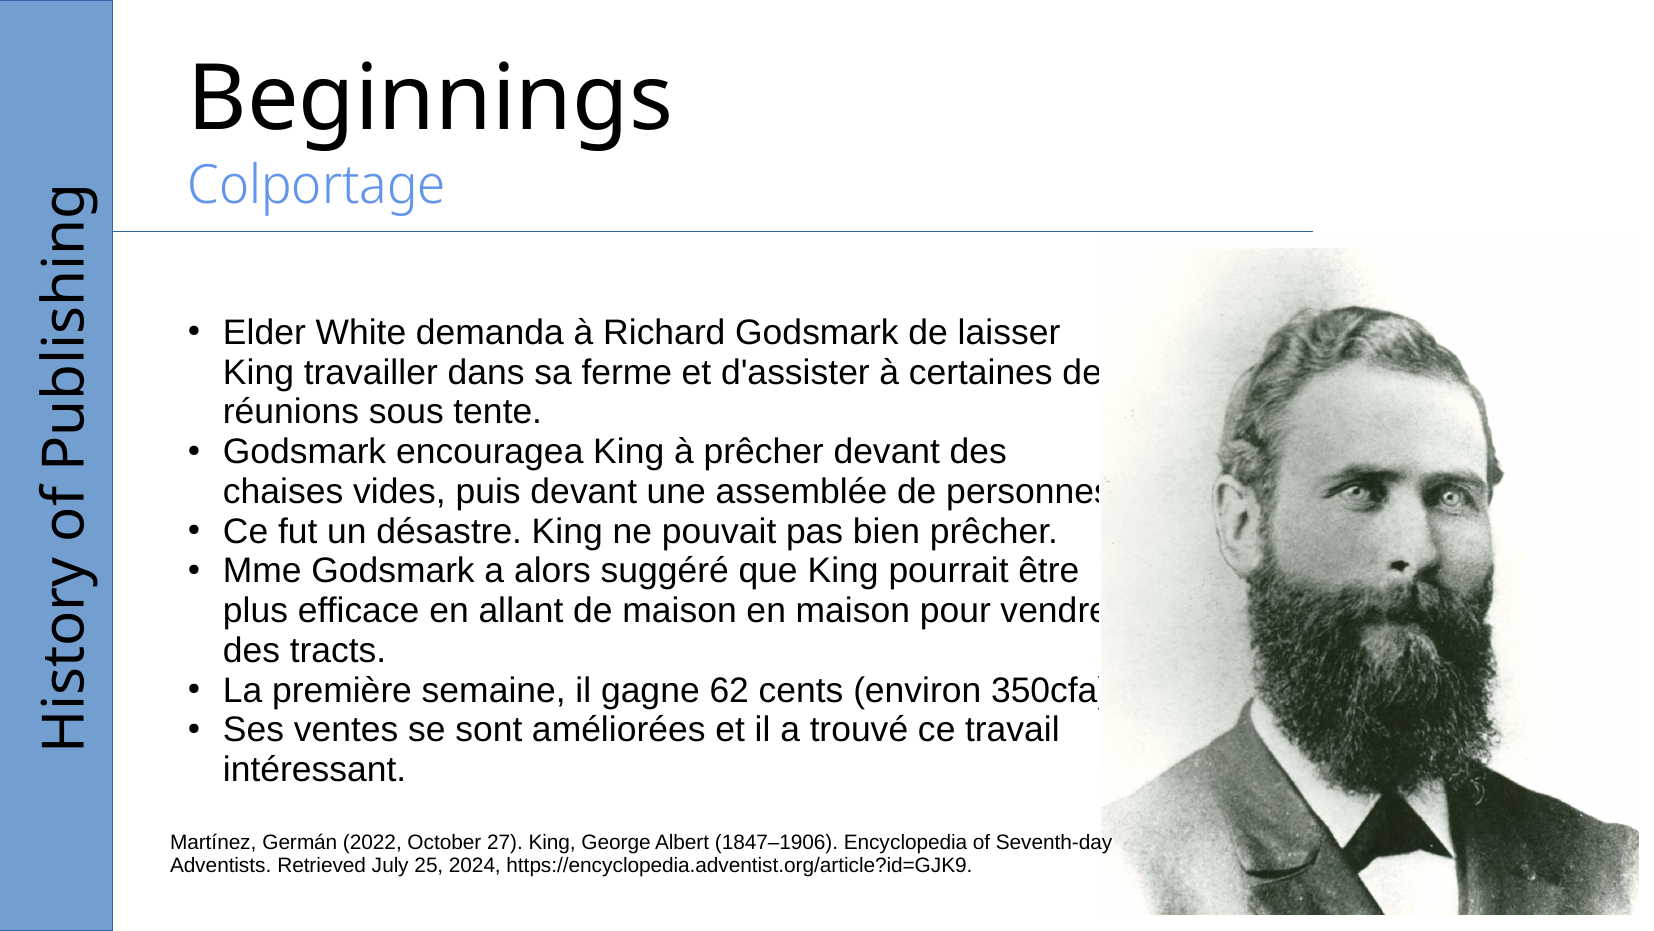

# Beginnings
Colportage
Elder White demanda à Richard Godsmark de laisser King travailler dans sa ferme et d'assister à certaines des réunions sous tente.
Godsmark encouragea King à prêcher devant des chaises vides, puis devant une assemblée de personnes.
Ce fut un désastre. King ne pouvait pas bien prêcher.
Mme Godsmark a alors suggéré que King pourrait être plus efficace en allant de maison en maison pour vendre des tracts.
La première semaine, il gagne 62 cents (environ 350cfa)
Ses ventes se sont améliorées et il a trouvé ce travail intéressant.
History of Publishing
Martínez, Germán (2022, October 27). King, George Albert (1847–1906). Encyclopedia of Seventh-day Adventists. Retrieved July 25, 2024, https://encyclopedia.adventist.org/article?id=GJK9.